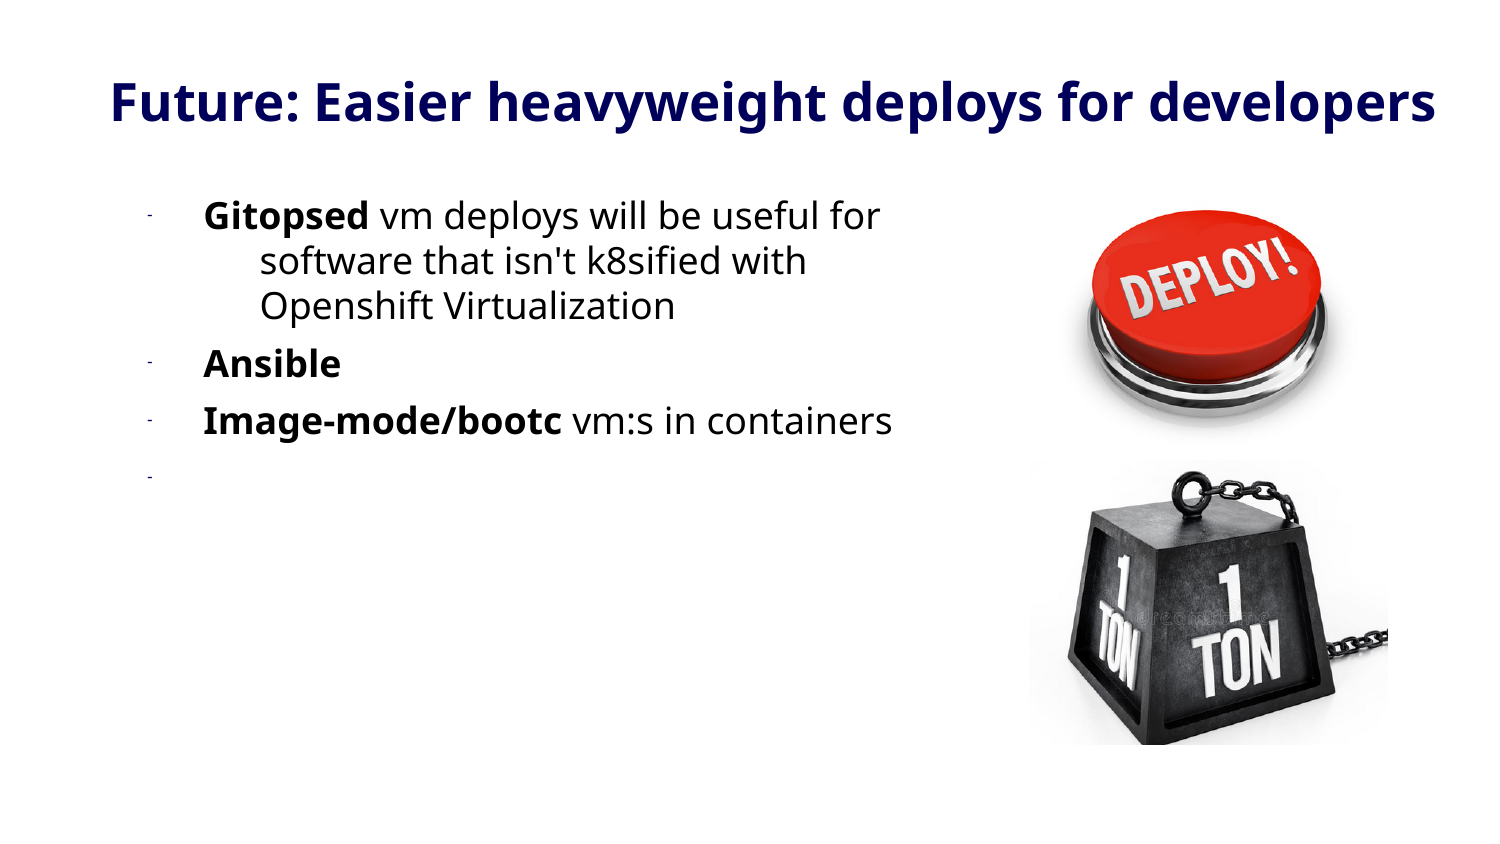

# Future: Easier heavyweight deploys for developers
Gitopsed vm deploys will be useful for software that isn't k8sified with Openshift Virtualization
Ansible
Image-mode/bootc vm:s in containers